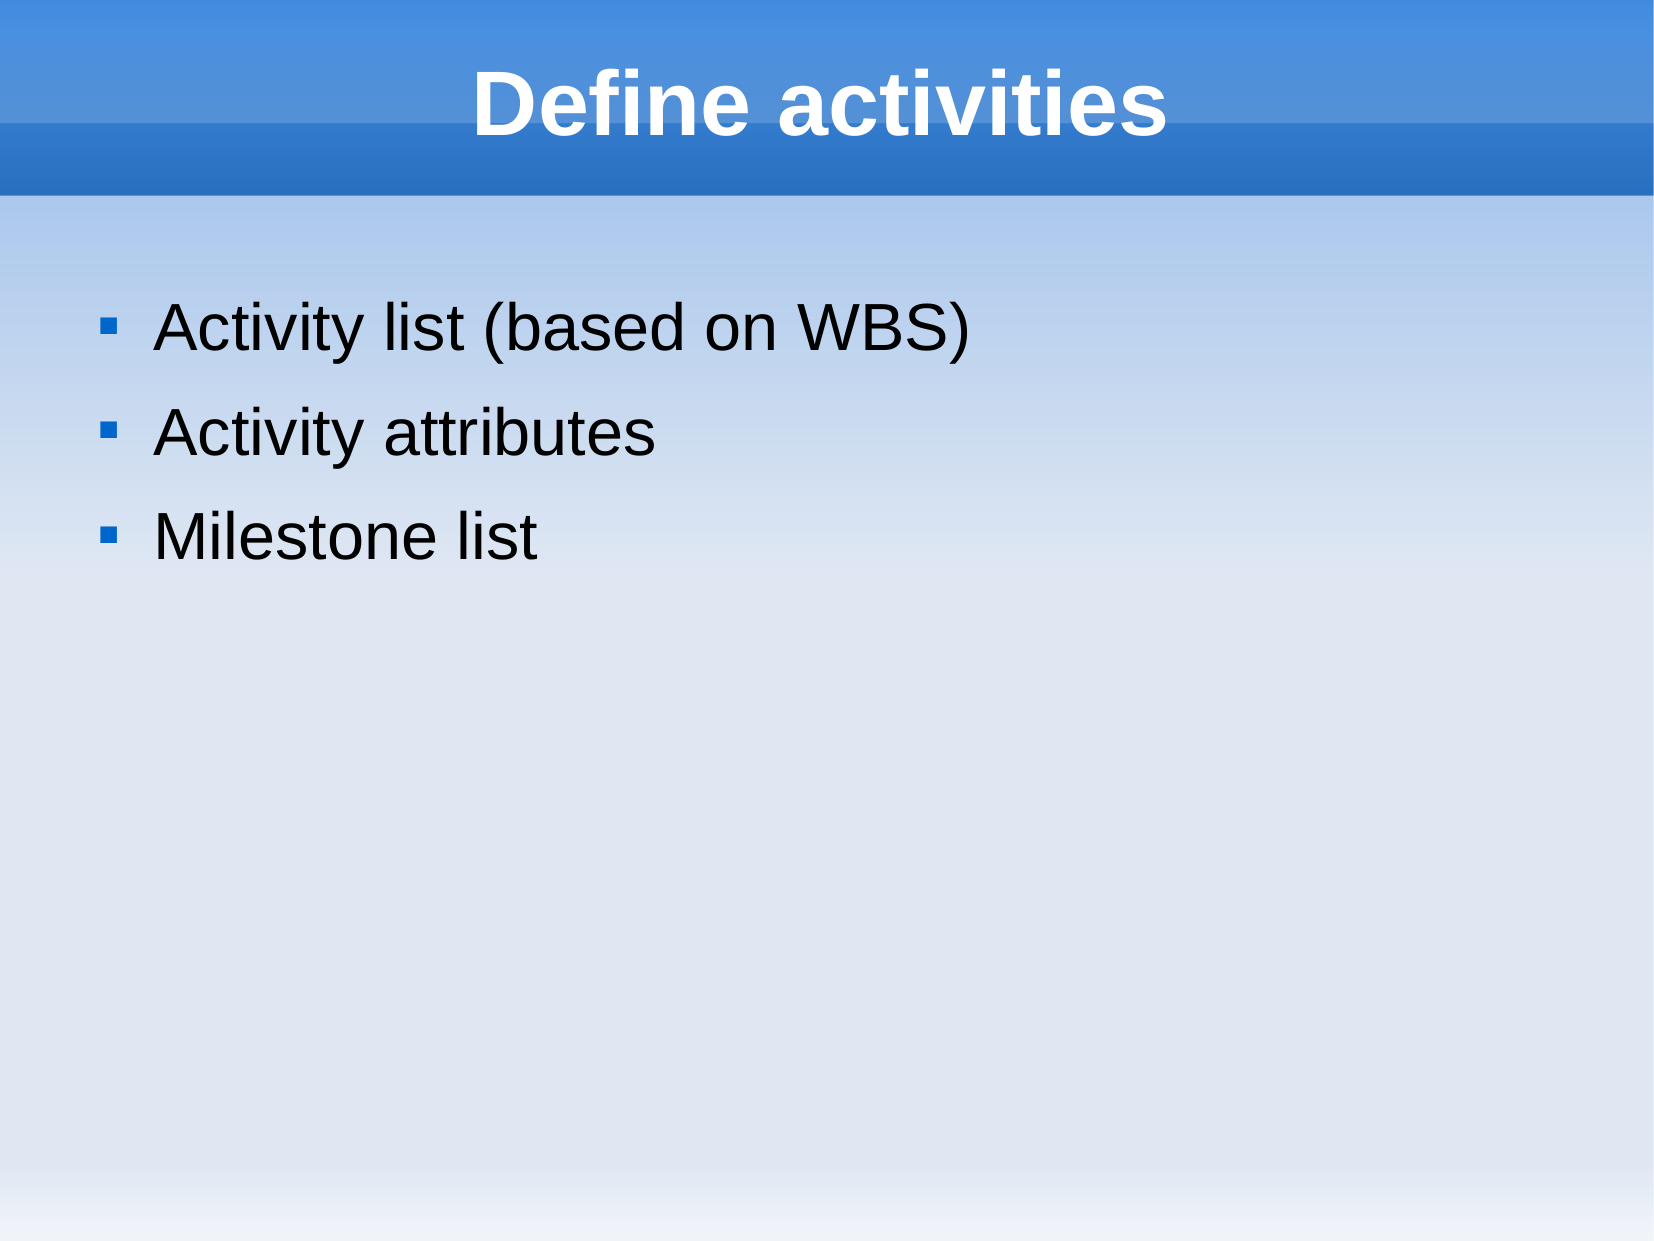

# Define activities
Activity list (based on WBS)
Activity attributes
Milestone list